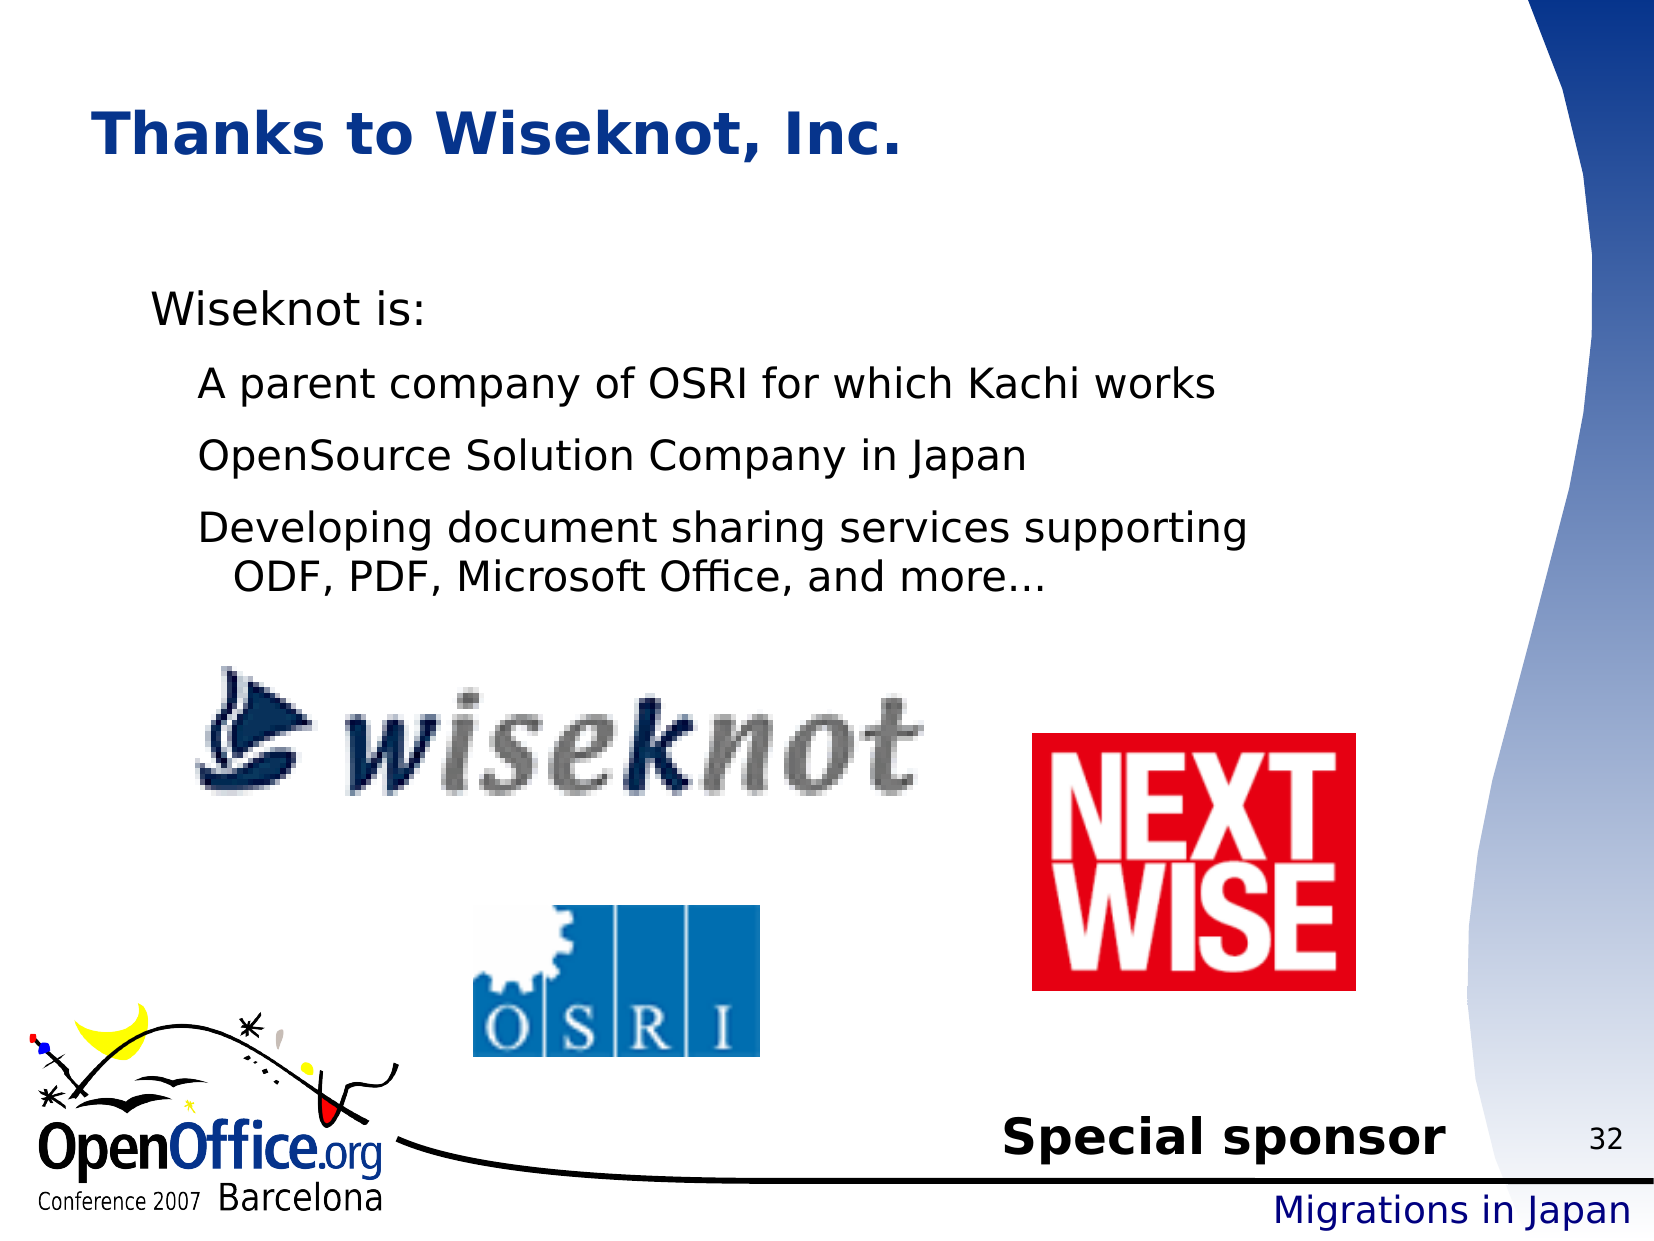

Thanks to Wiseknot, Inc.
Wiseknot is:
A parent company of OSRI for which Kachi works
OpenSource Solution Company in Japan
Developing document sharing services supporting
ODF, PDF, Microsoft Office, and more...
# Special sponsor
32